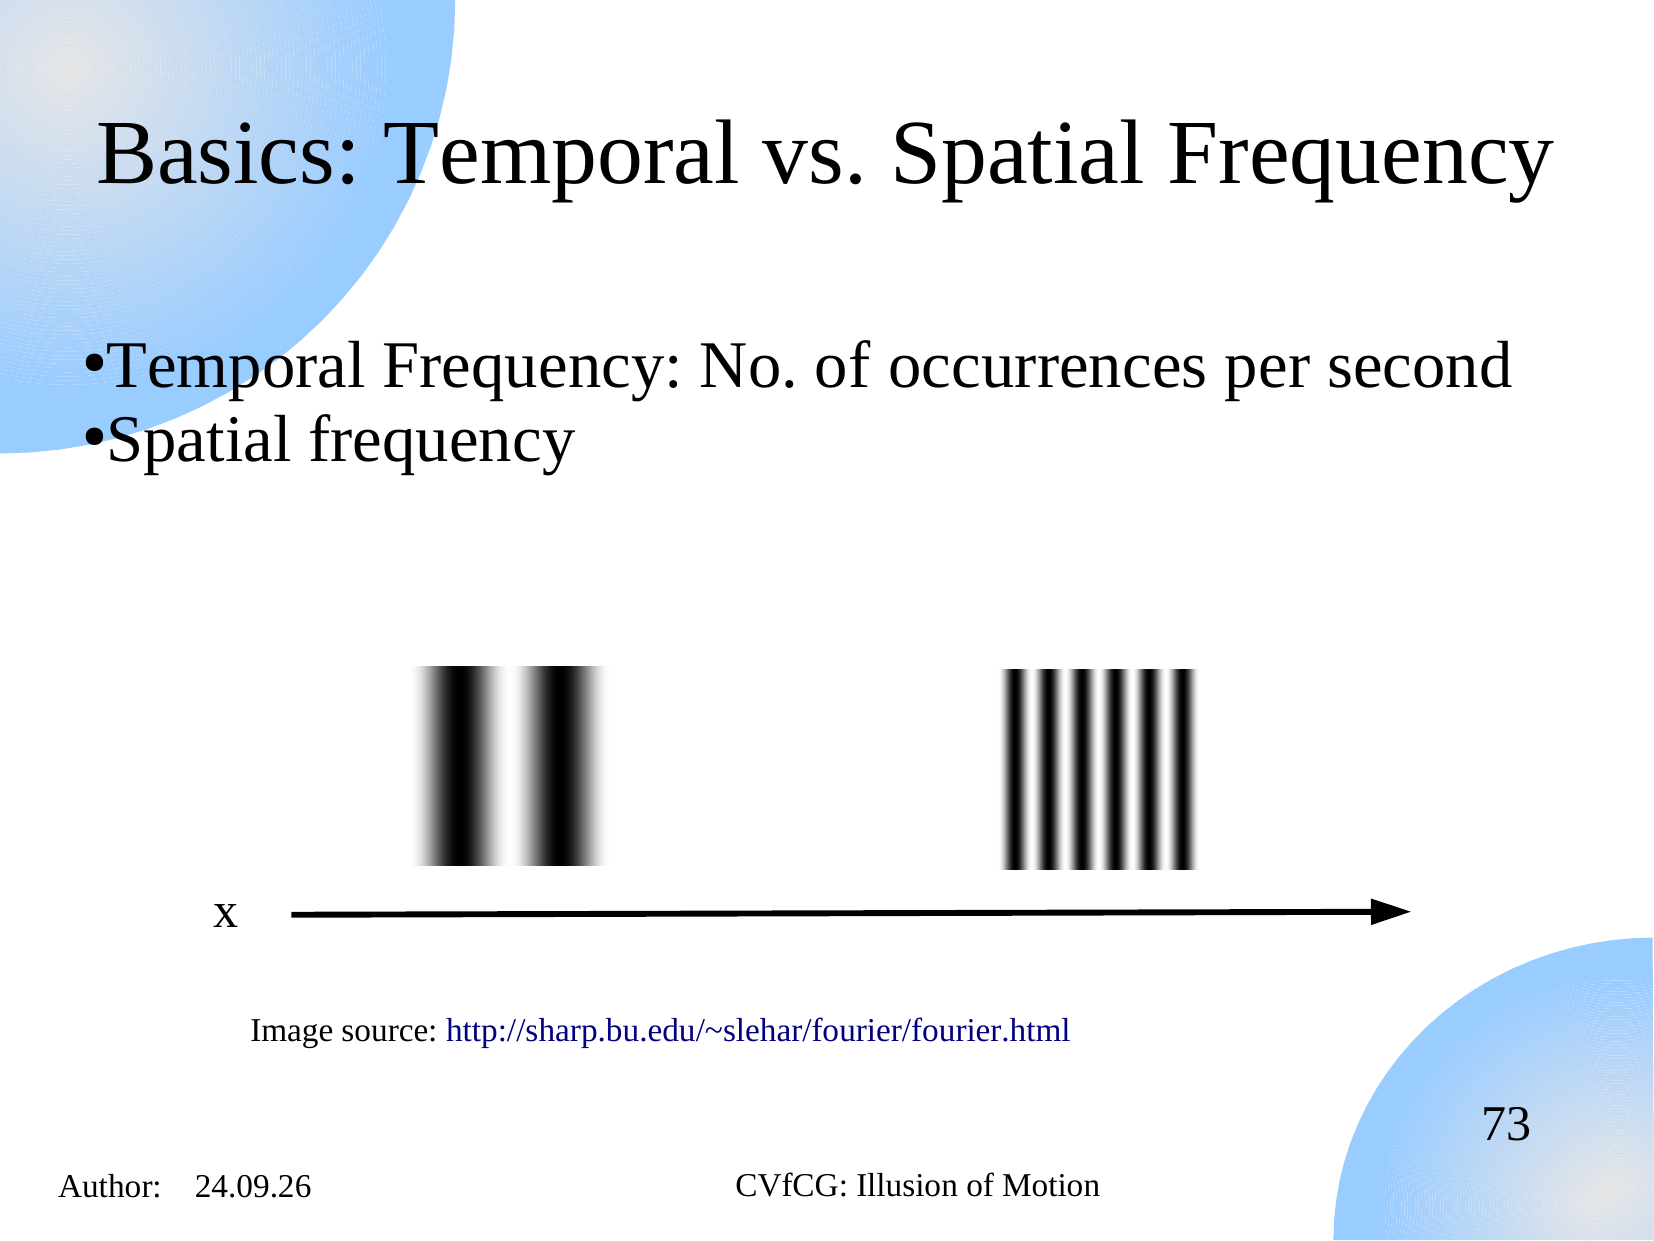

# Basics: Temporal vs. Spatial Frequency
Temporal Frequency: No. of occurrences per second
Spatial frequency
x
Image source: http://sharp.bu.edu/~slehar/fourier/fourier.html
CVfCG: Illusion of Motion